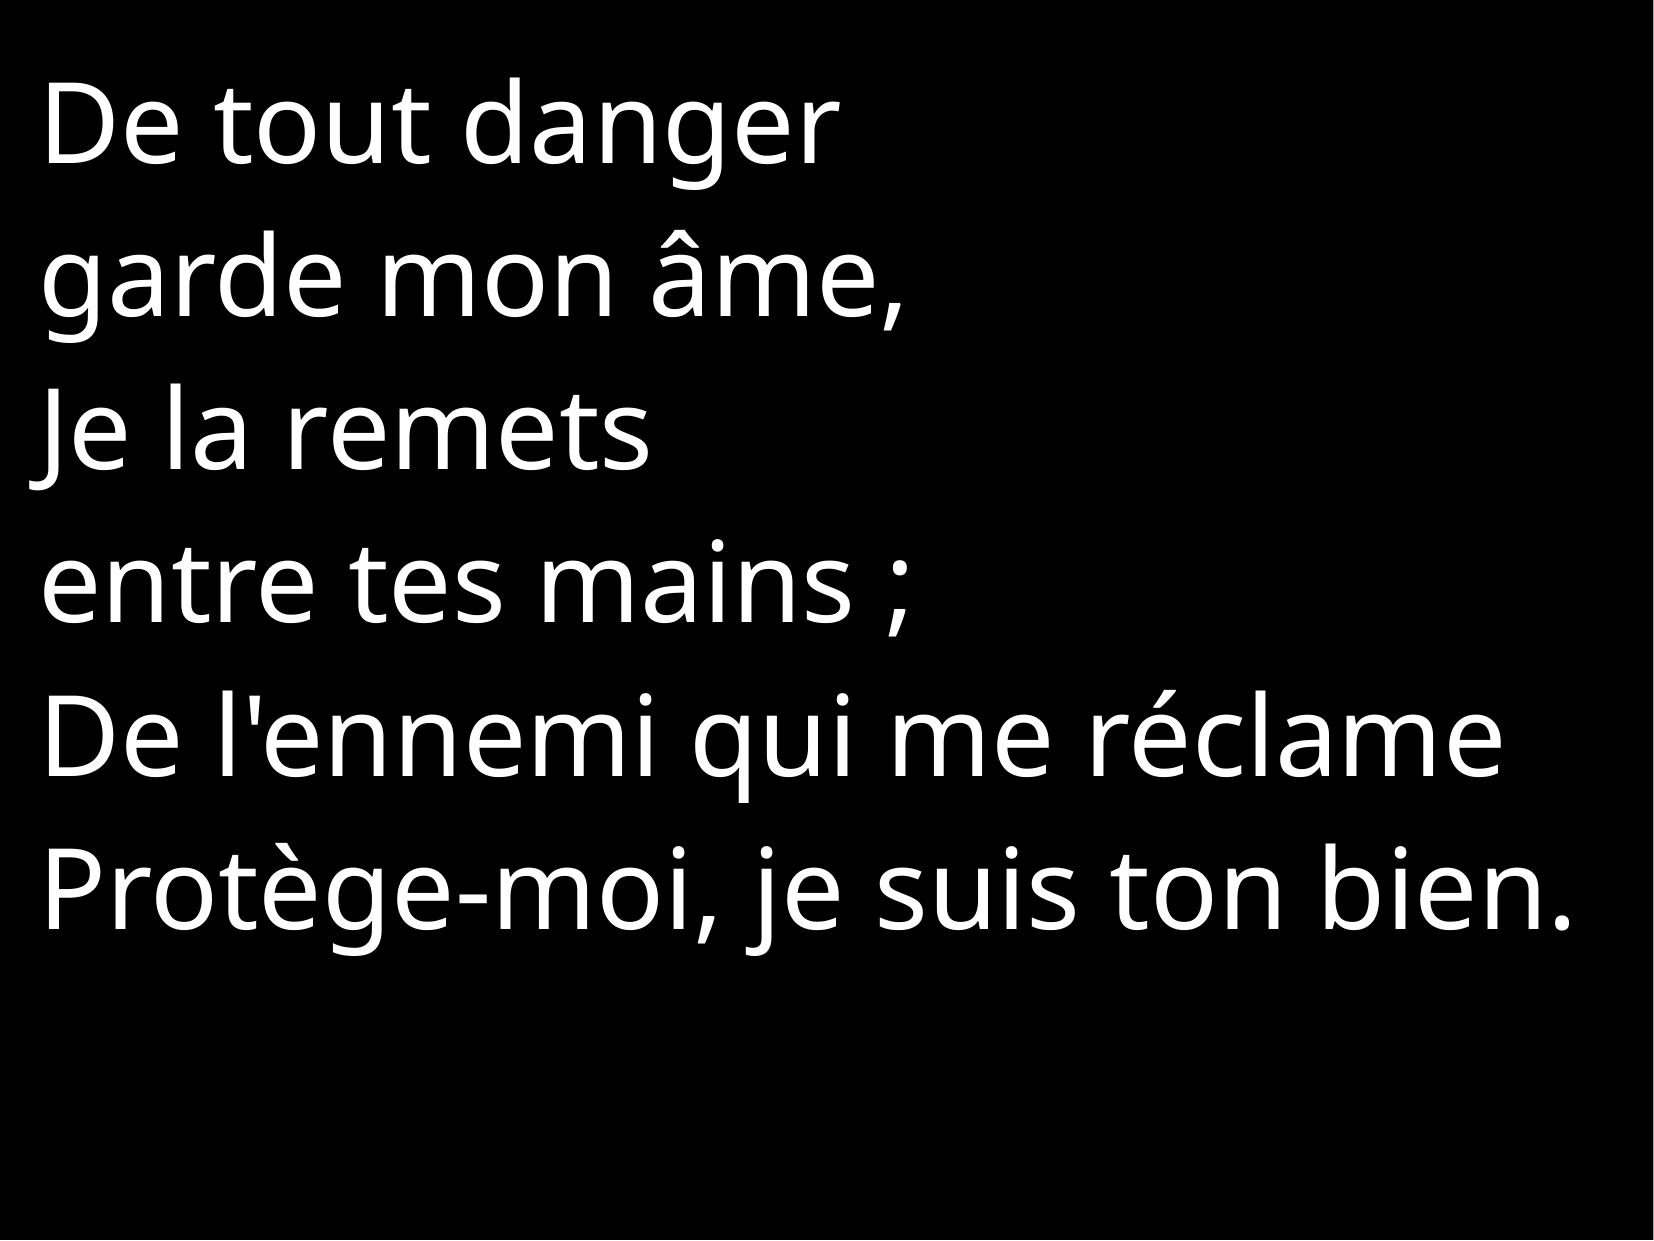

De tout danger
garde mon âme,
Je la remets
entre tes mains ;
De l'ennemi qui me réclame
Protège-moi, je suis ton bien.